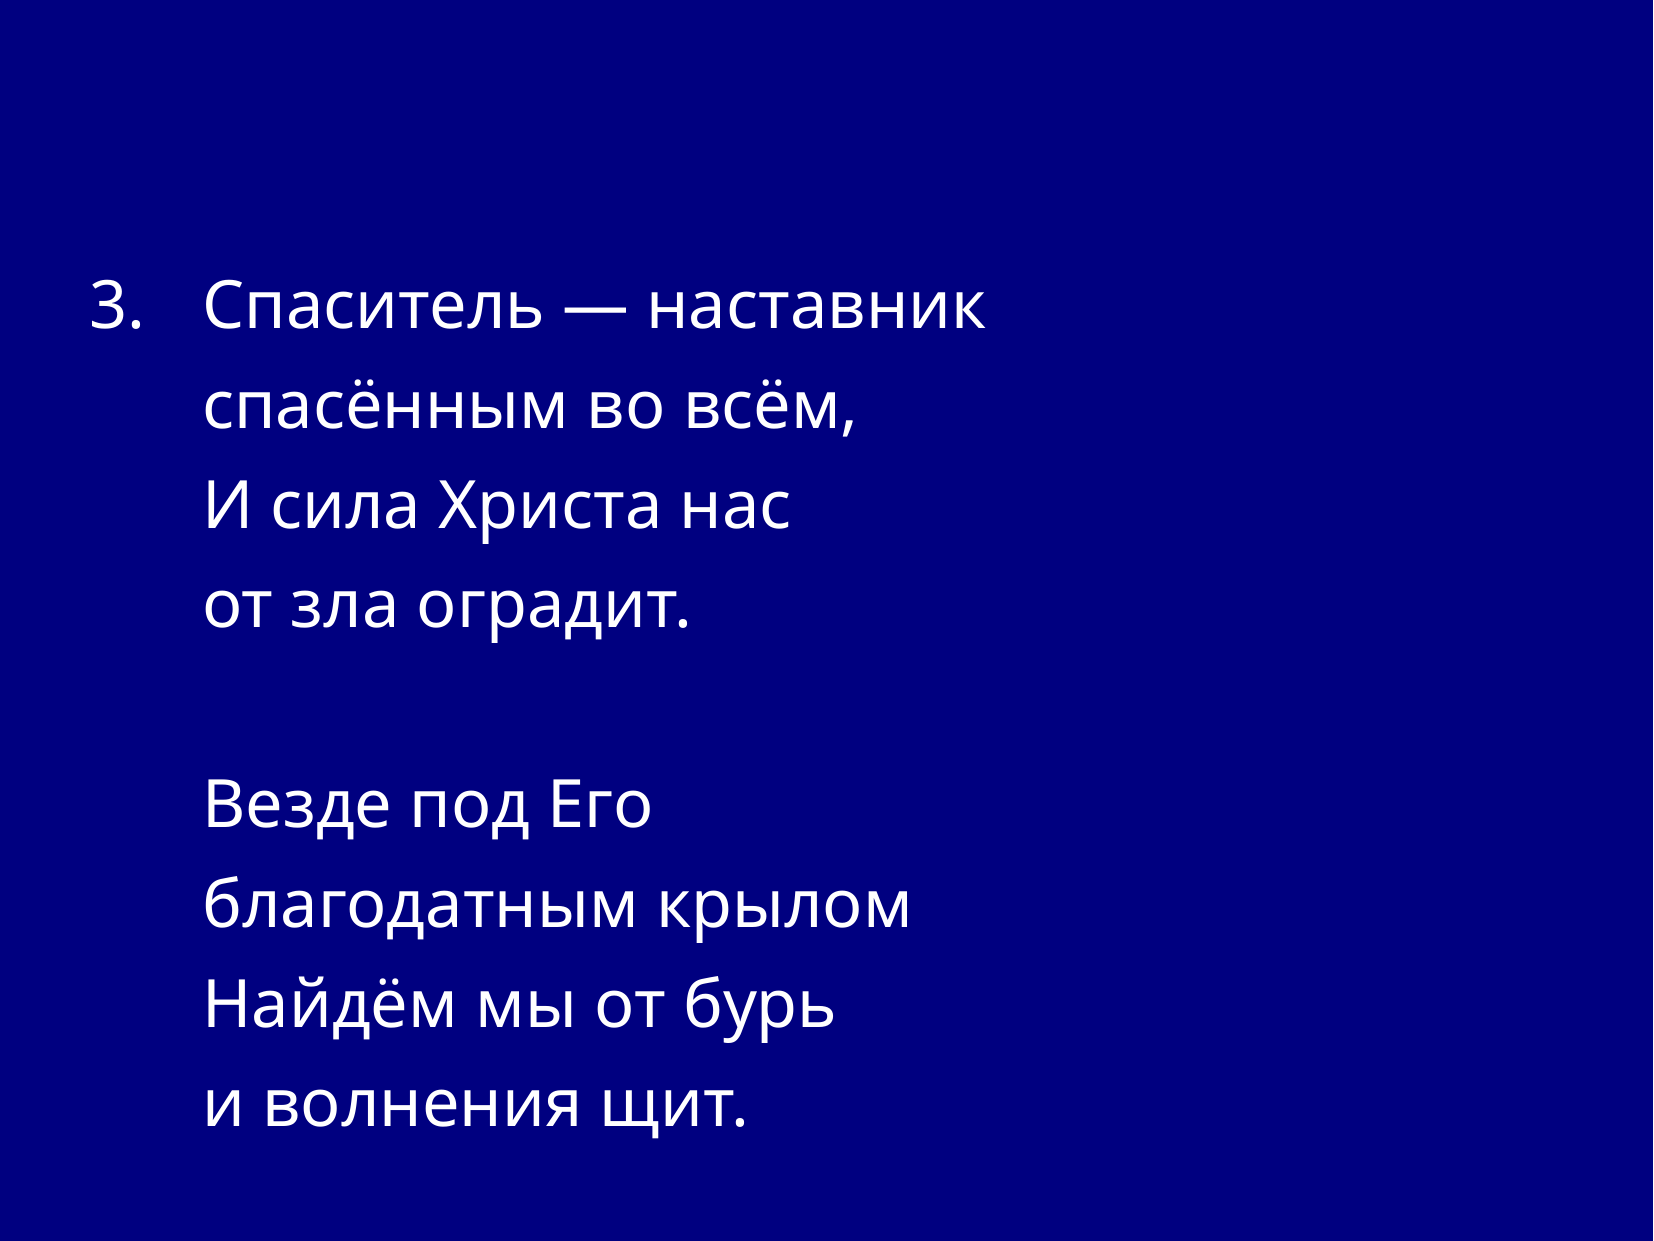

3.	Спаситель — наставник
	спасённым во всём,
	И сила Христа нас
	от зла оградит.
	Везде под Его
	благодатным крылом
	Найдём мы от бурь
	и волнения щит.